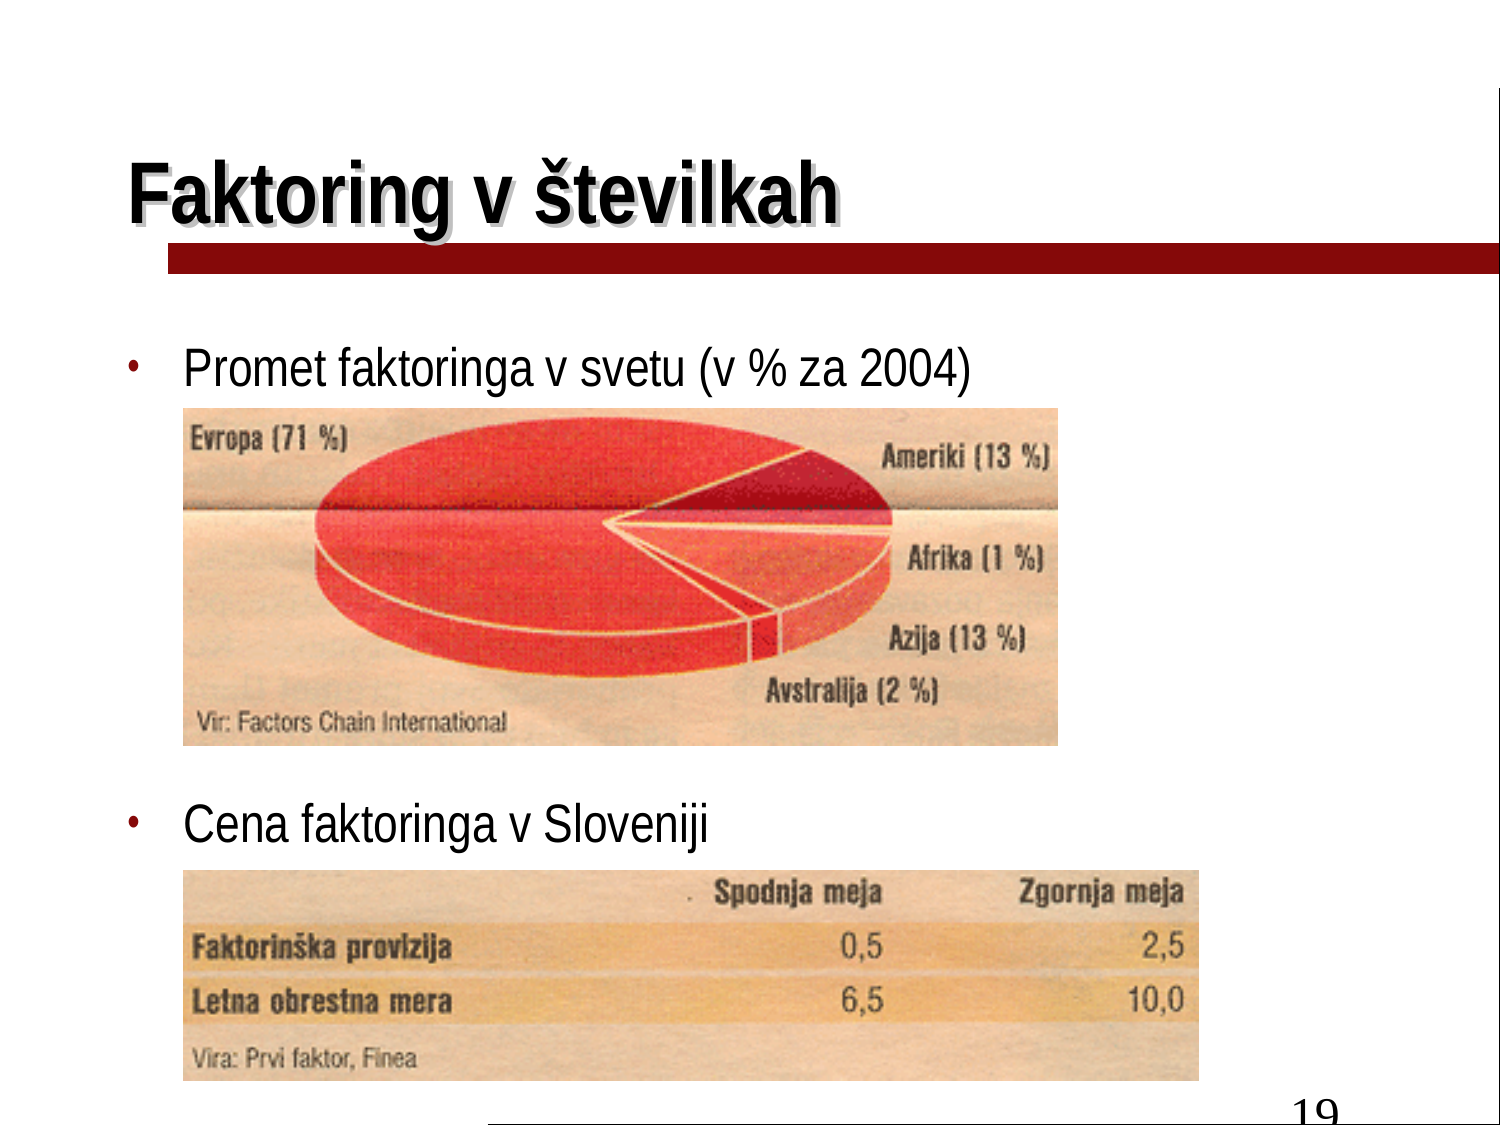

# Faktoring v številkah
Promet faktoringa v svetu (v % za 2004)
Cena faktoringa v Sloveniji
19